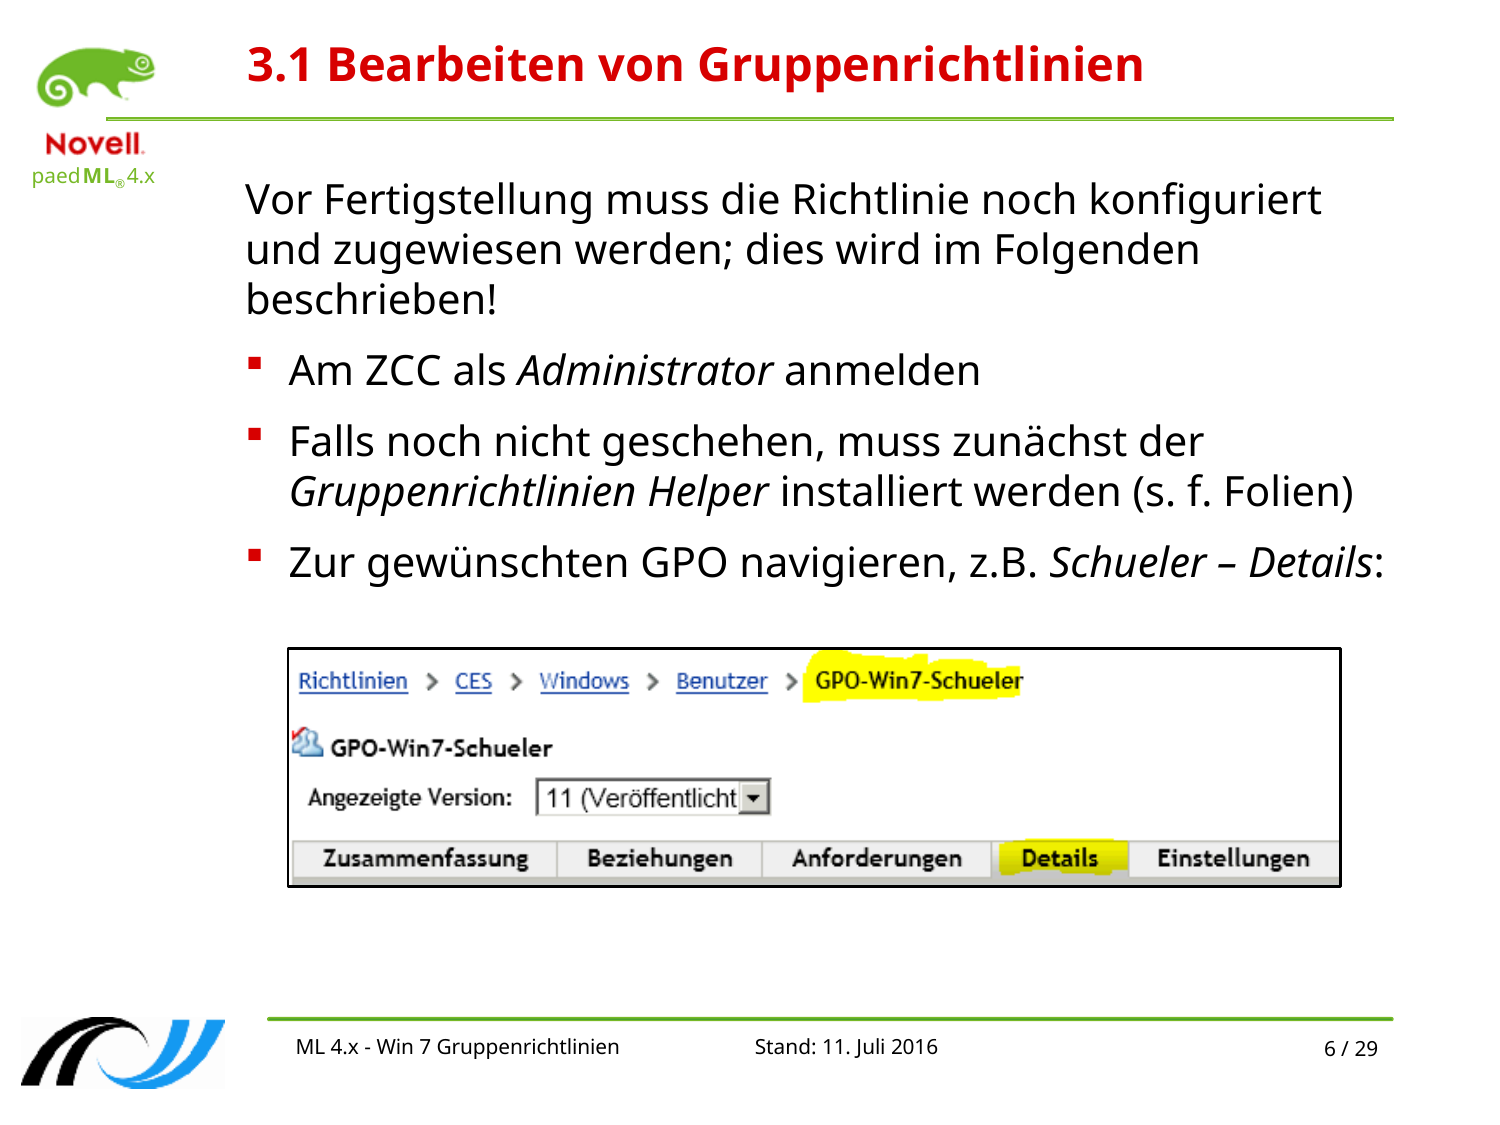

# 3.1 Bearbeiten von Gruppenrichtlinien
Vor Fertigstellung muss die Richtlinie noch konfiguriert und zugewiesen werden; dies wird im Folgenden beschrieben!
Am ZCC als Administrator anmelden
Falls noch nicht geschehen, muss zunächst der Gruppenrichtlinien Helper installiert werden (s. f. Folien)
Zur gewünschten GPO navigieren, z.B. Schueler – Details:
ML 4.x - Win 7 Gruppenrichtlinien
11. Juli 2016
6